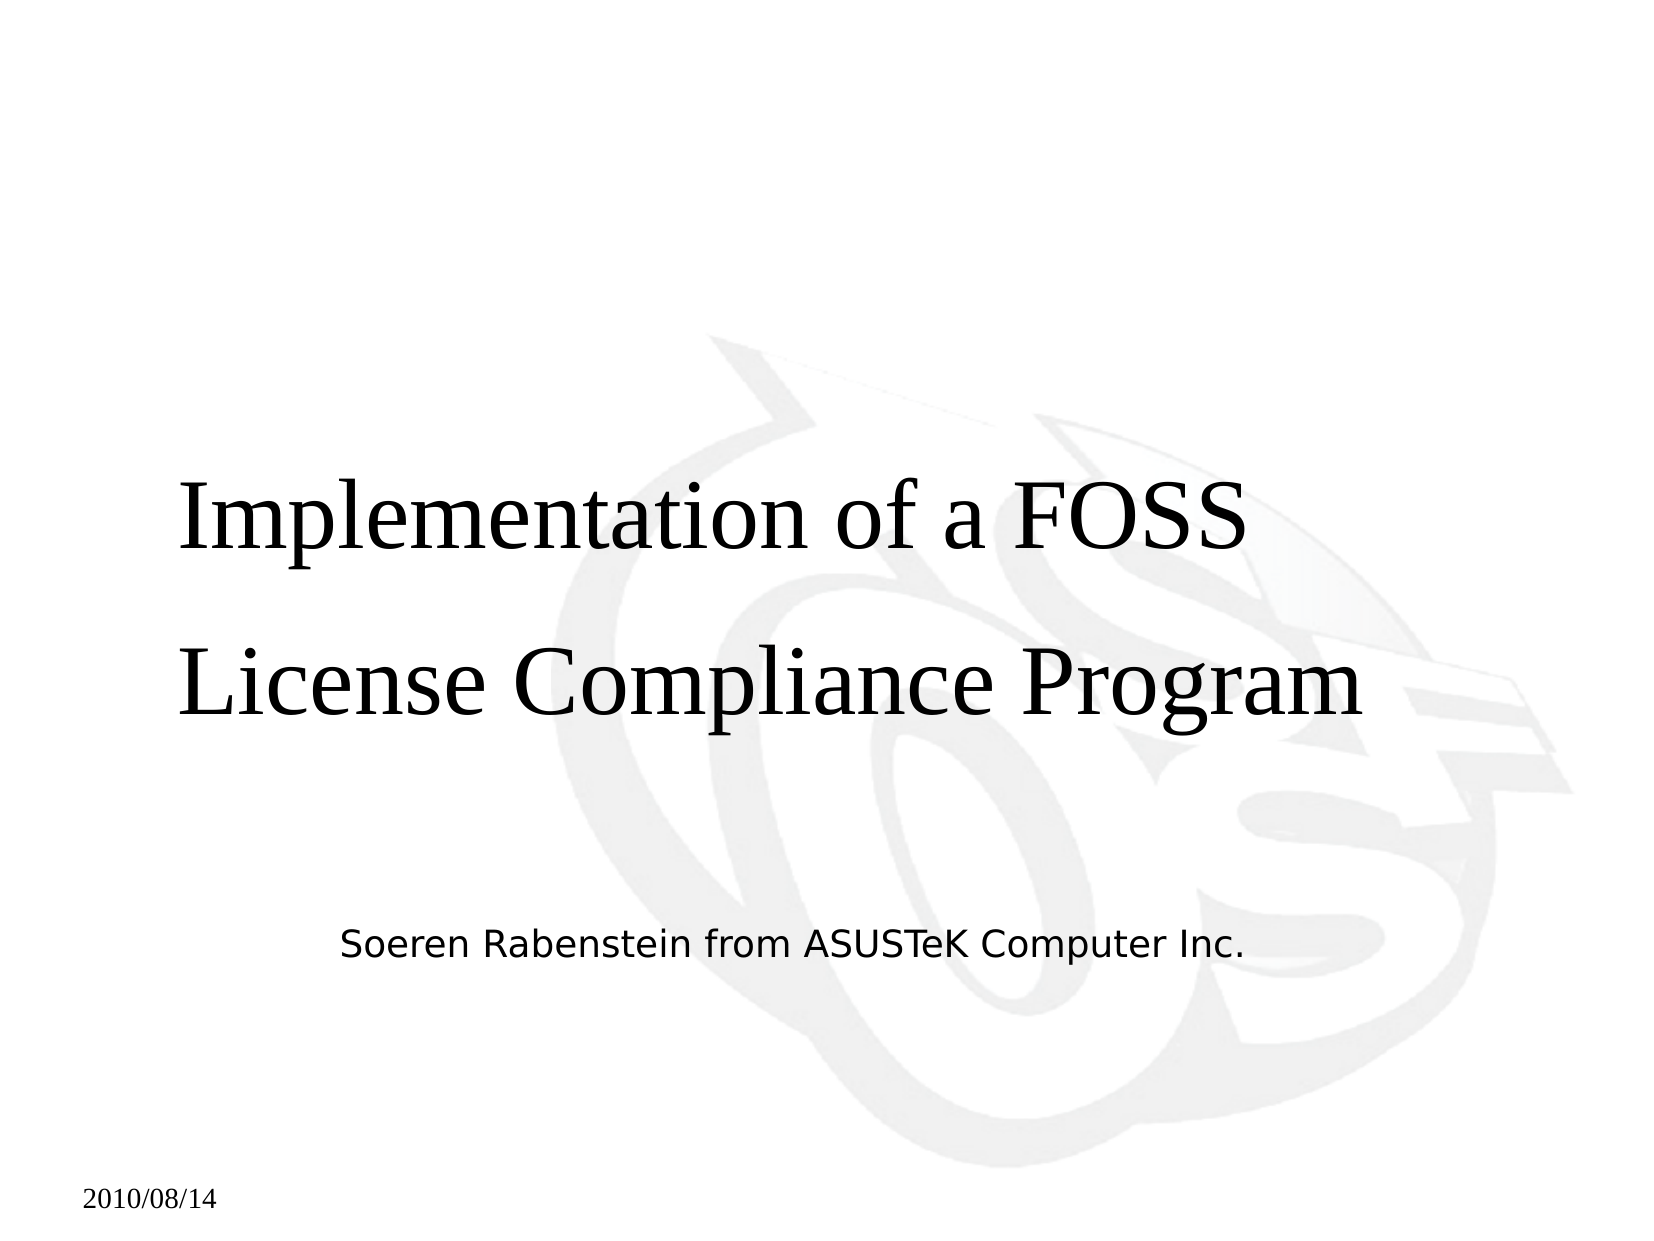

# Implementation of a FOSS License Compliance Program
Soeren Rabenstein from ASUSTeK Computer Inc.
2010/08/14